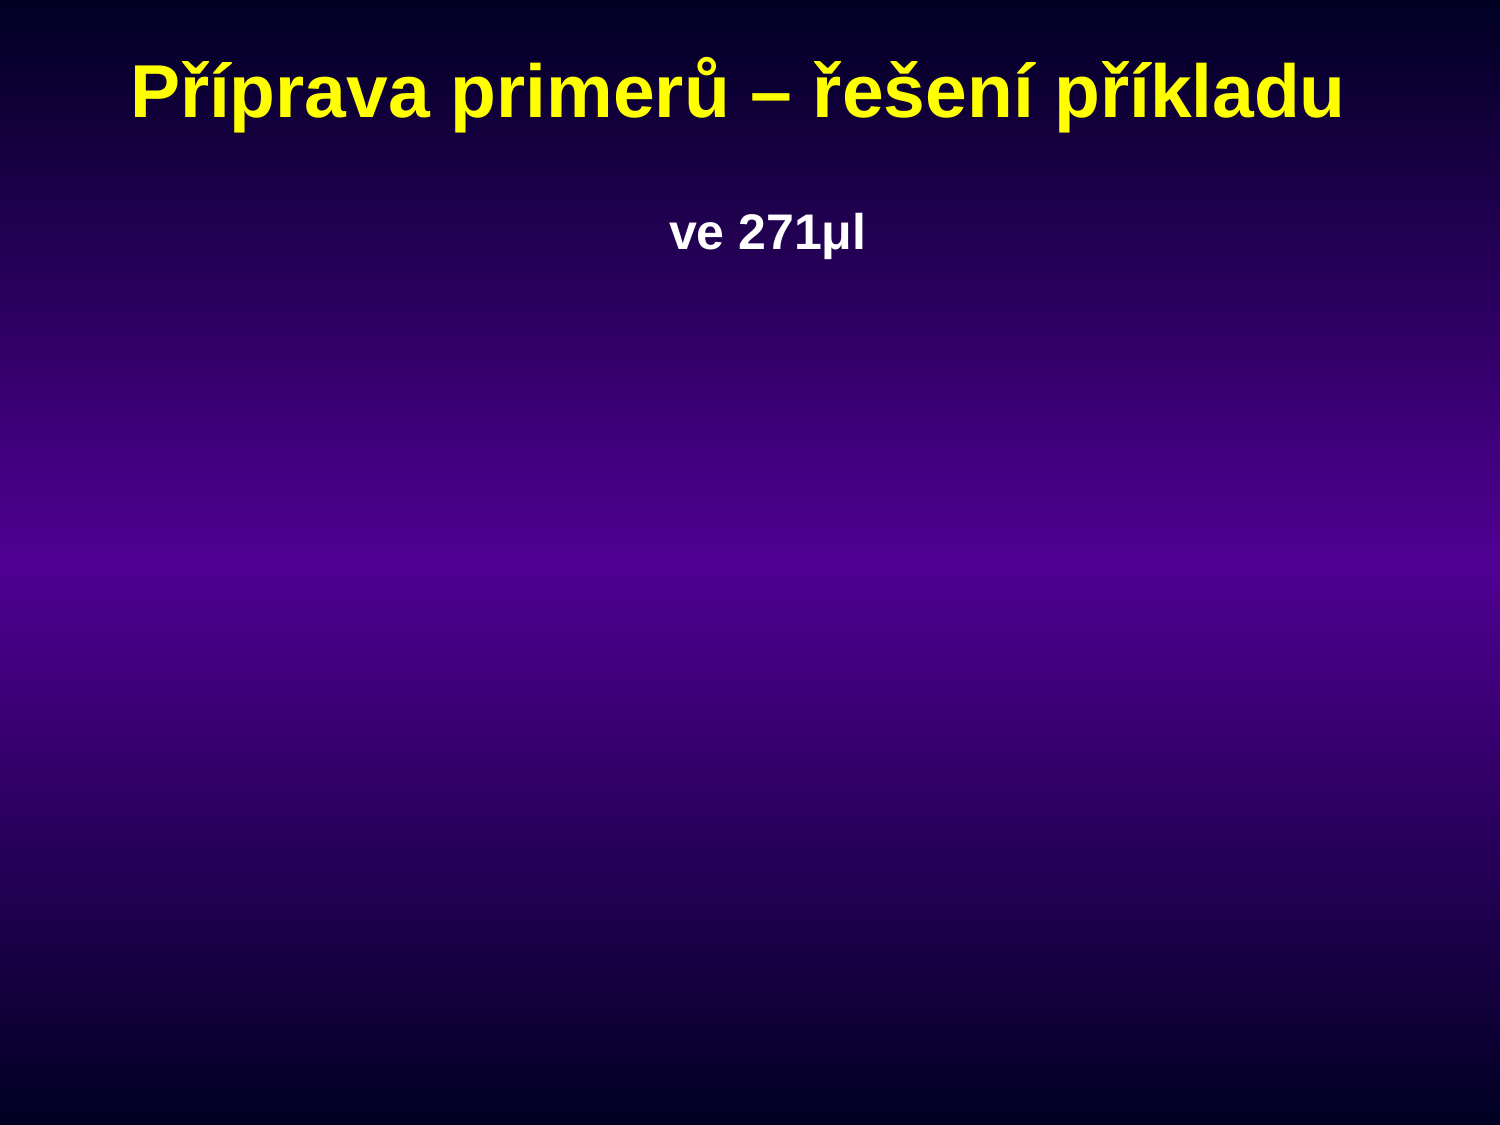

# Příprava primerů – řešení příkladu
ve 271μl